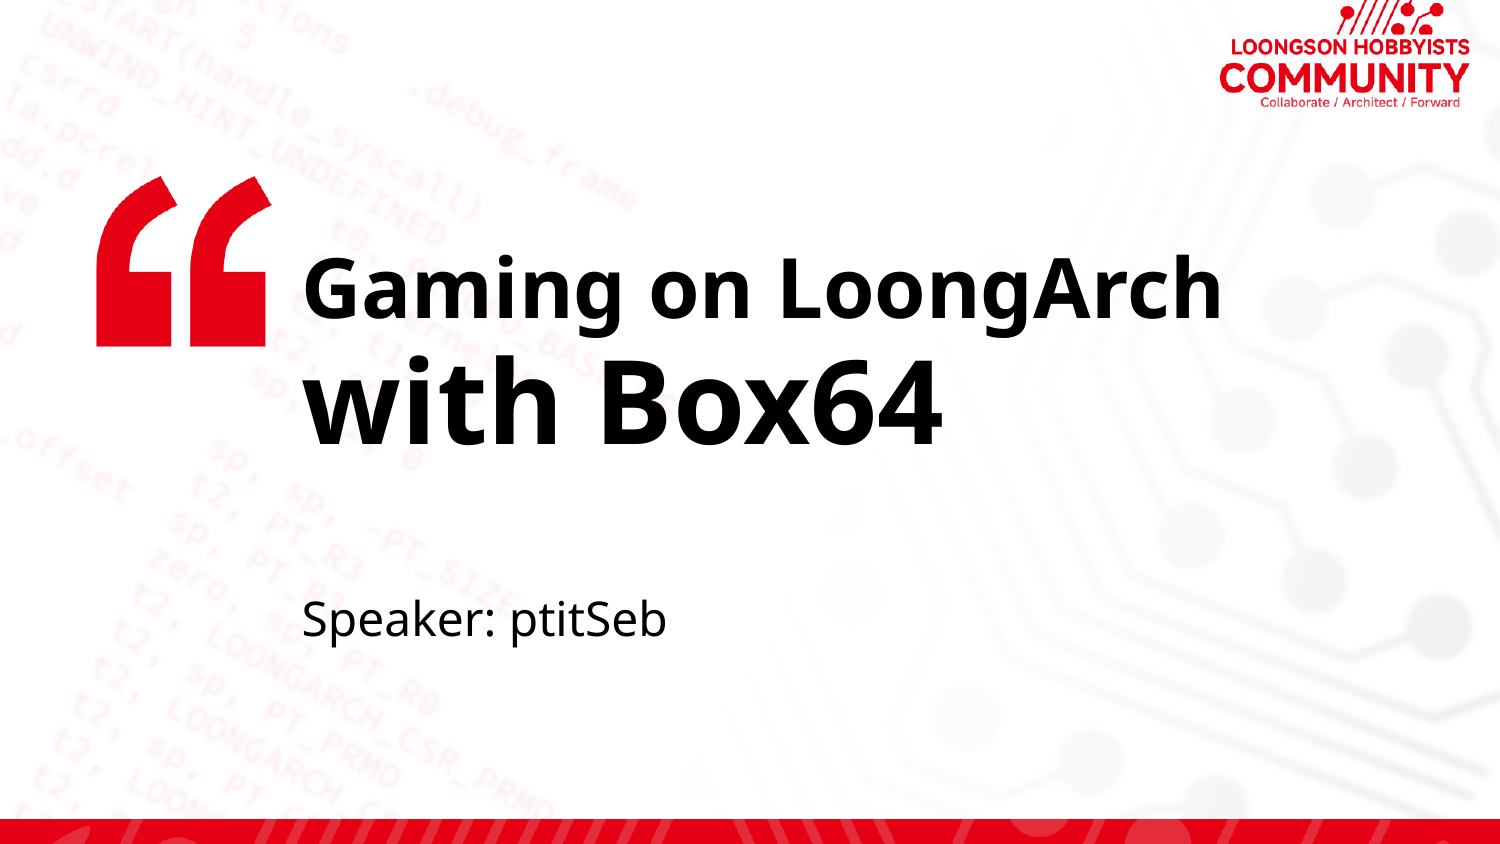

# Gaming on LoongArch with Box64 Speaker: ptitSeb